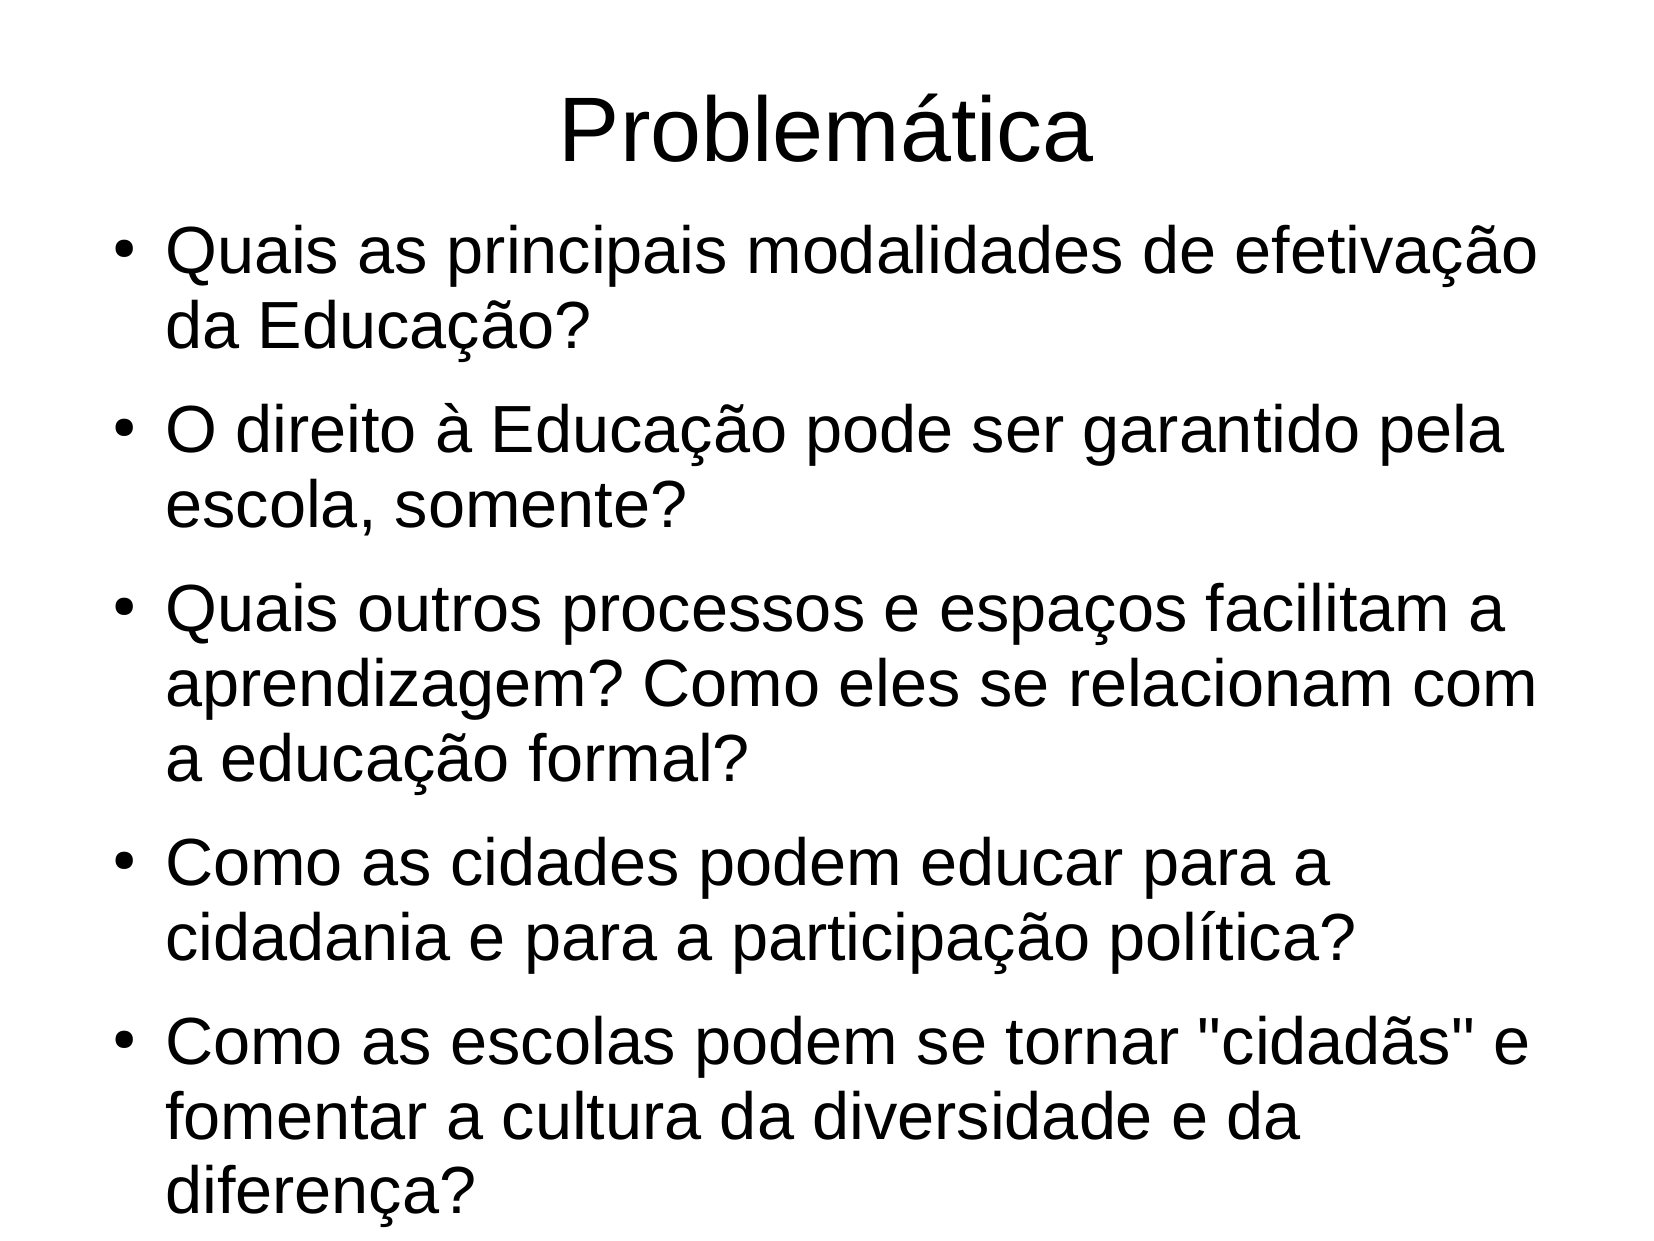

# Problemática
Quais as principais modalidades de efetivação da Educação?
O direito à Educação pode ser garantido pela escola, somente?
Quais outros processos e espaços facilitam a aprendizagem? Como eles se relacionam com a educação formal?
Como as cidades podem educar para a cidadania e para a participação política?
Como as escolas podem se tornar "cidadãs" e fomentar a cultura da diversidade e da diferença?